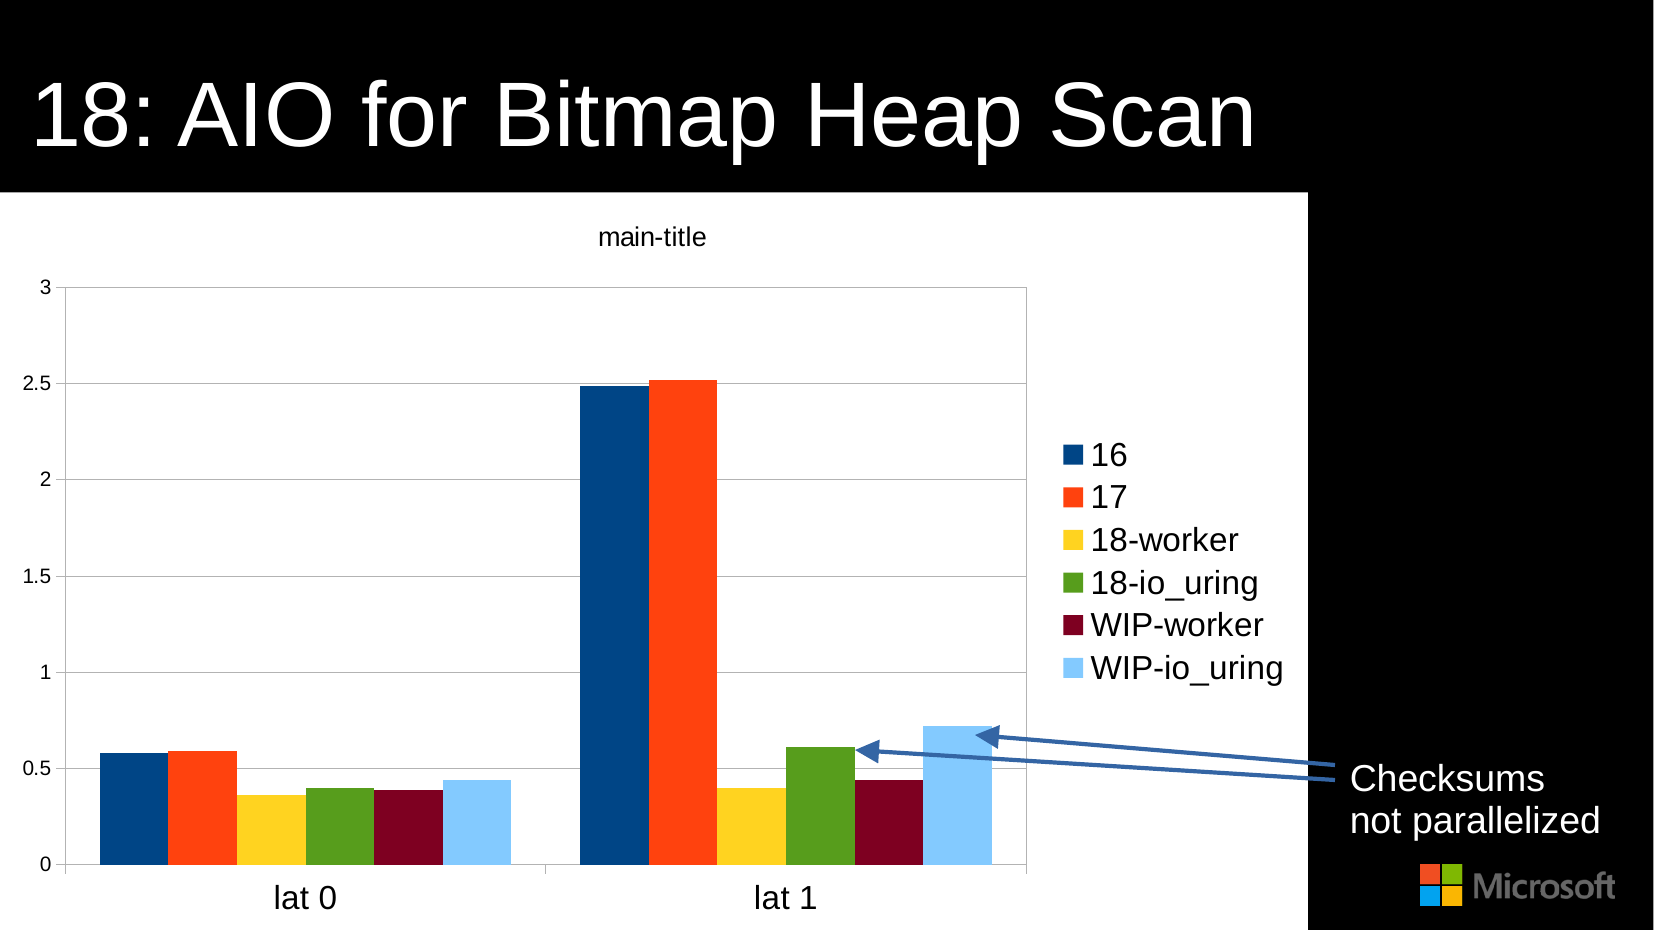

# 18: AIO for Bitmap Heap Scan
### Chart: main-title
| Category | 16 | 17 | 18-worker | 18-io_uring | WIP-worker | WIP-io_uring |
|---|---|---|---|---|---|---|
| lat 0 | 0.58 | 0.59 | 0.36 | 0.4 | 0.39 | 0.44 |
| lat 1 | 2.49 | 2.52 | 0.4 | 0.61 | 0.44 | 0.72 |
Checksums not parallelized